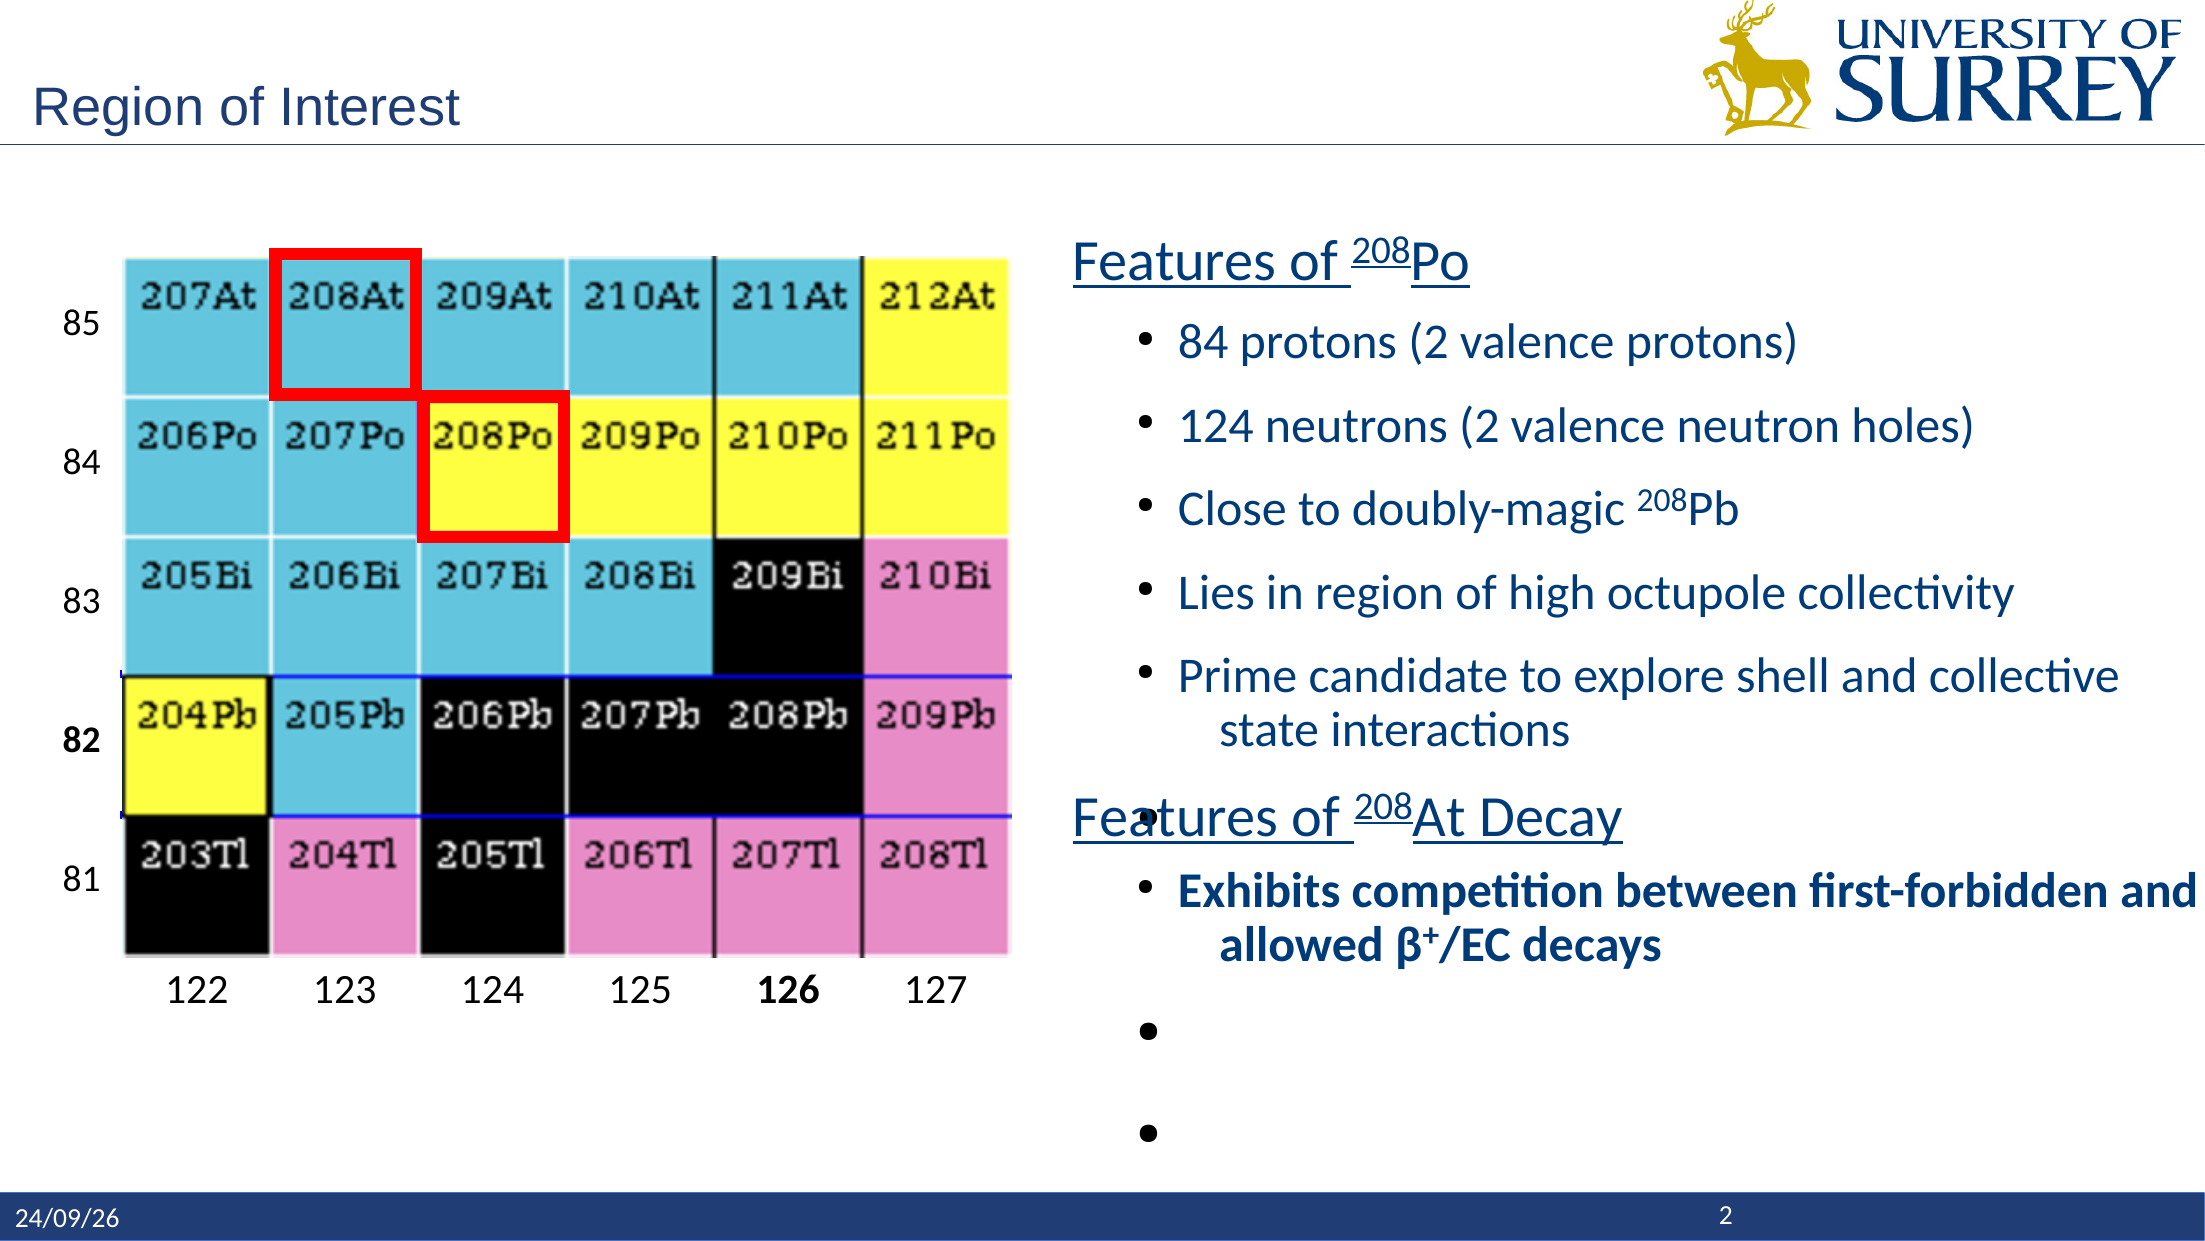

Region of Interest
Features of 208Po
85
84
83
82
81
122
123
124
125
126
127
# 84 protons (2 valence protons)
124 neutrons (2 valence neutron holes)
Close to doubly-magic 208Pb
Lies in region of high octupole collectivity
Prime candidate to explore shell and collective state interactions
Features of 208At Decay
Exhibits competition between first-forbidden and allowed β+/EC decays